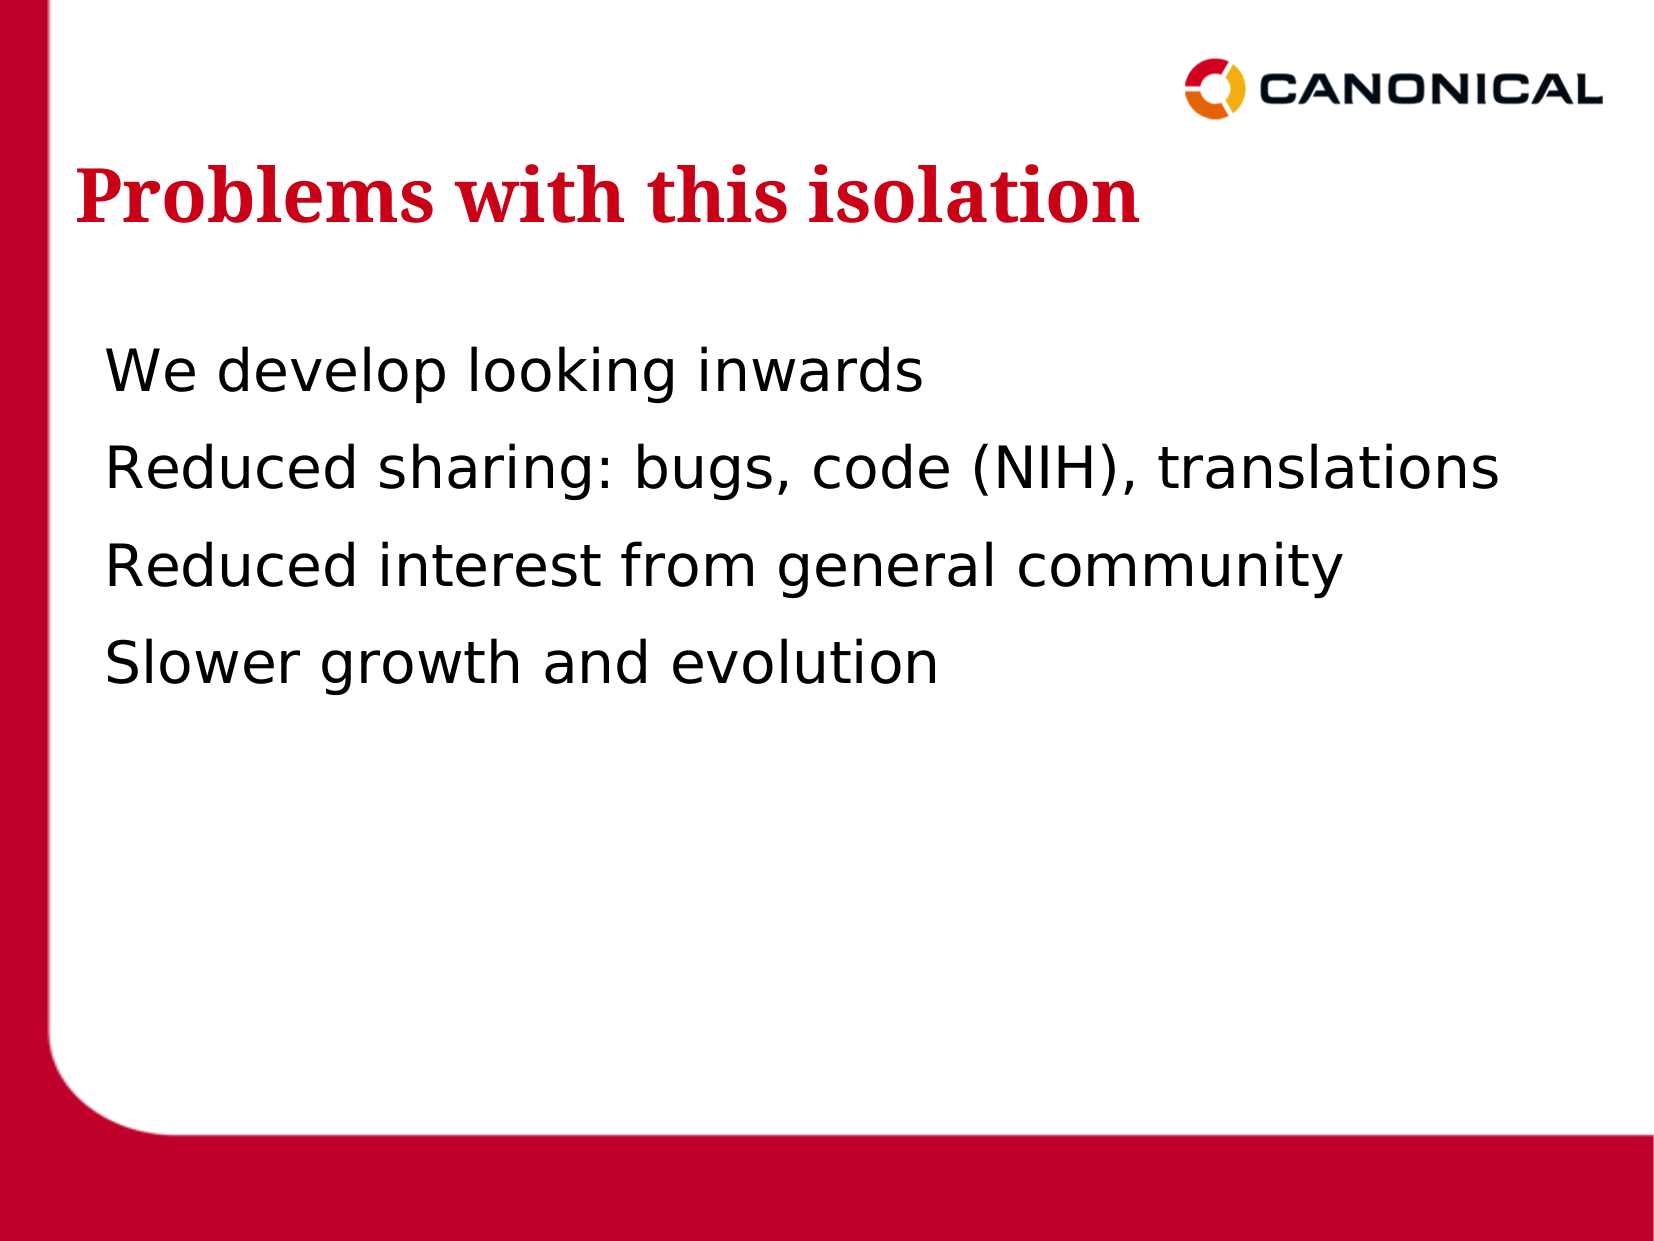

# Problems with this isolation
We develop looking inwards
Reduced sharing: bugs, code (NIH), translations
Reduced interest from general community
Slower growth and evolution